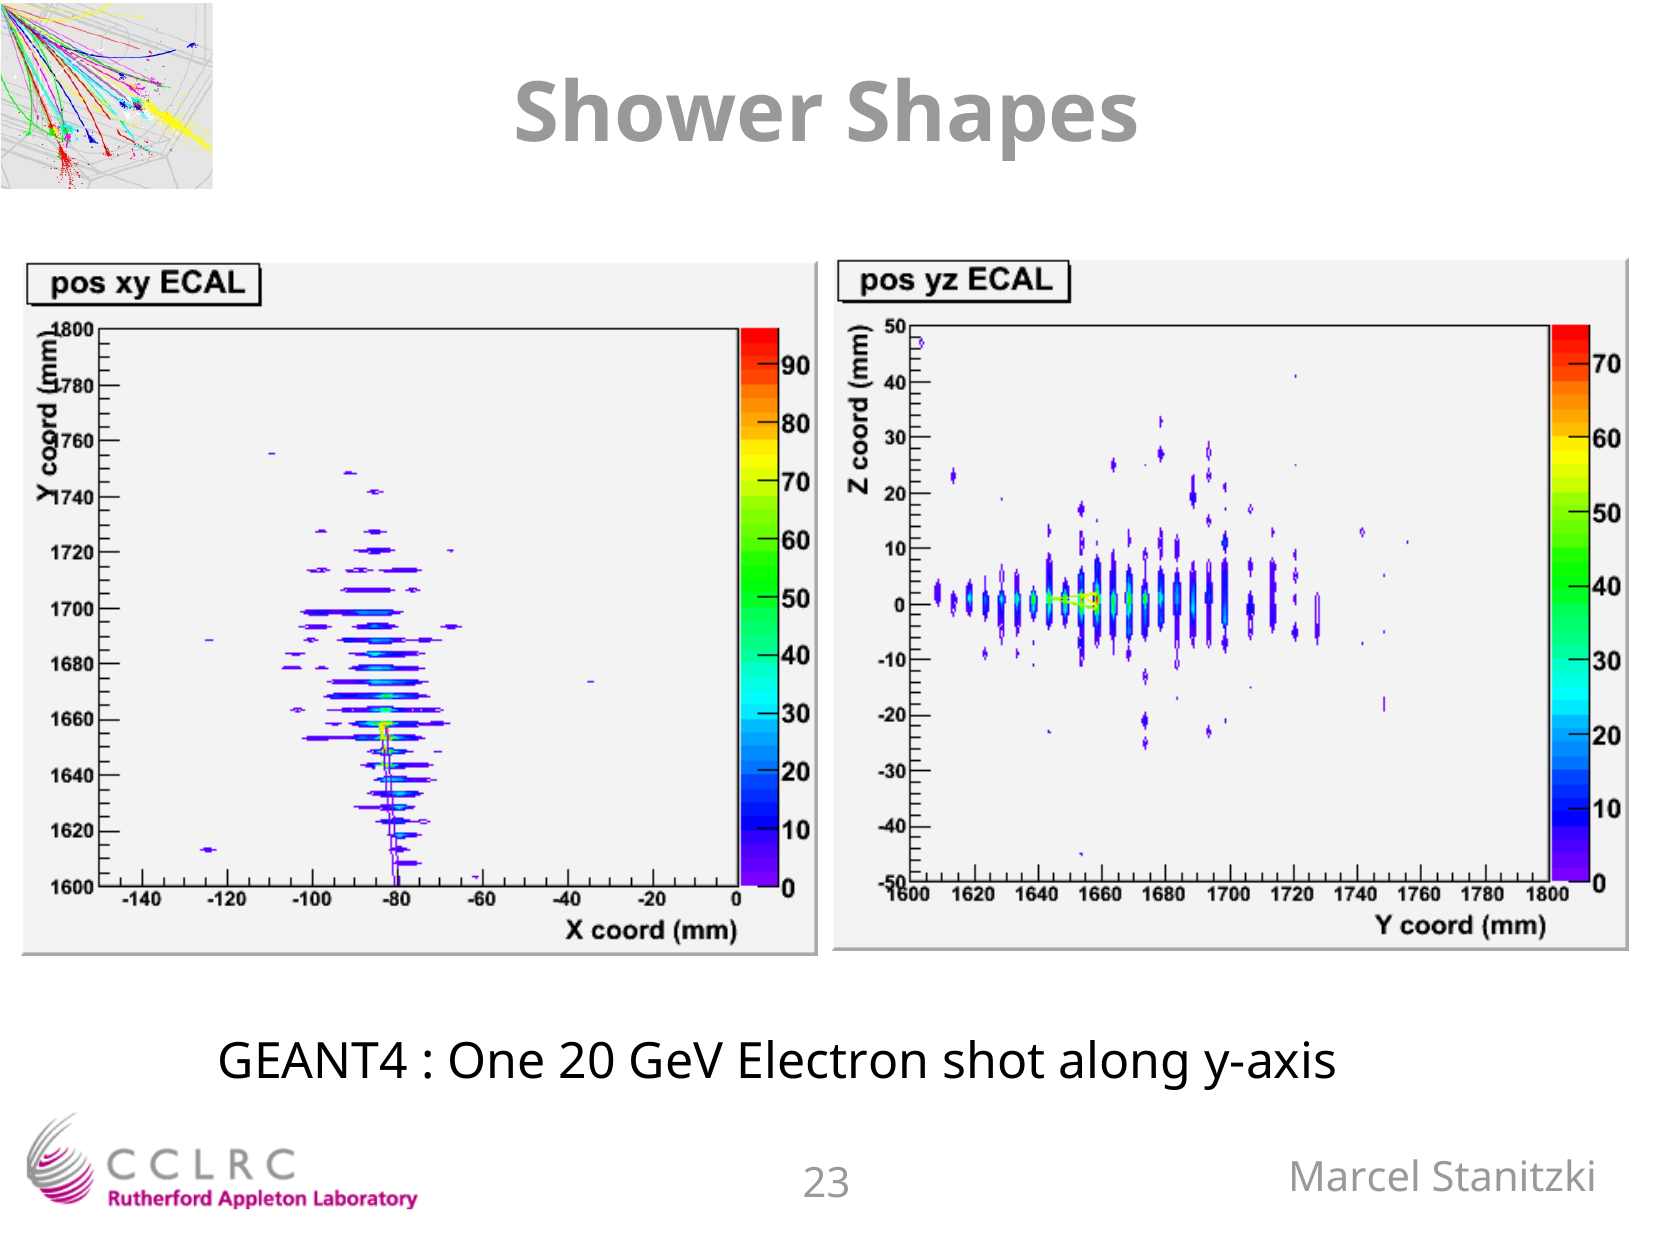

# Shower Shapes
GEANT4 : One 20 GeV Electron shot along y-axis